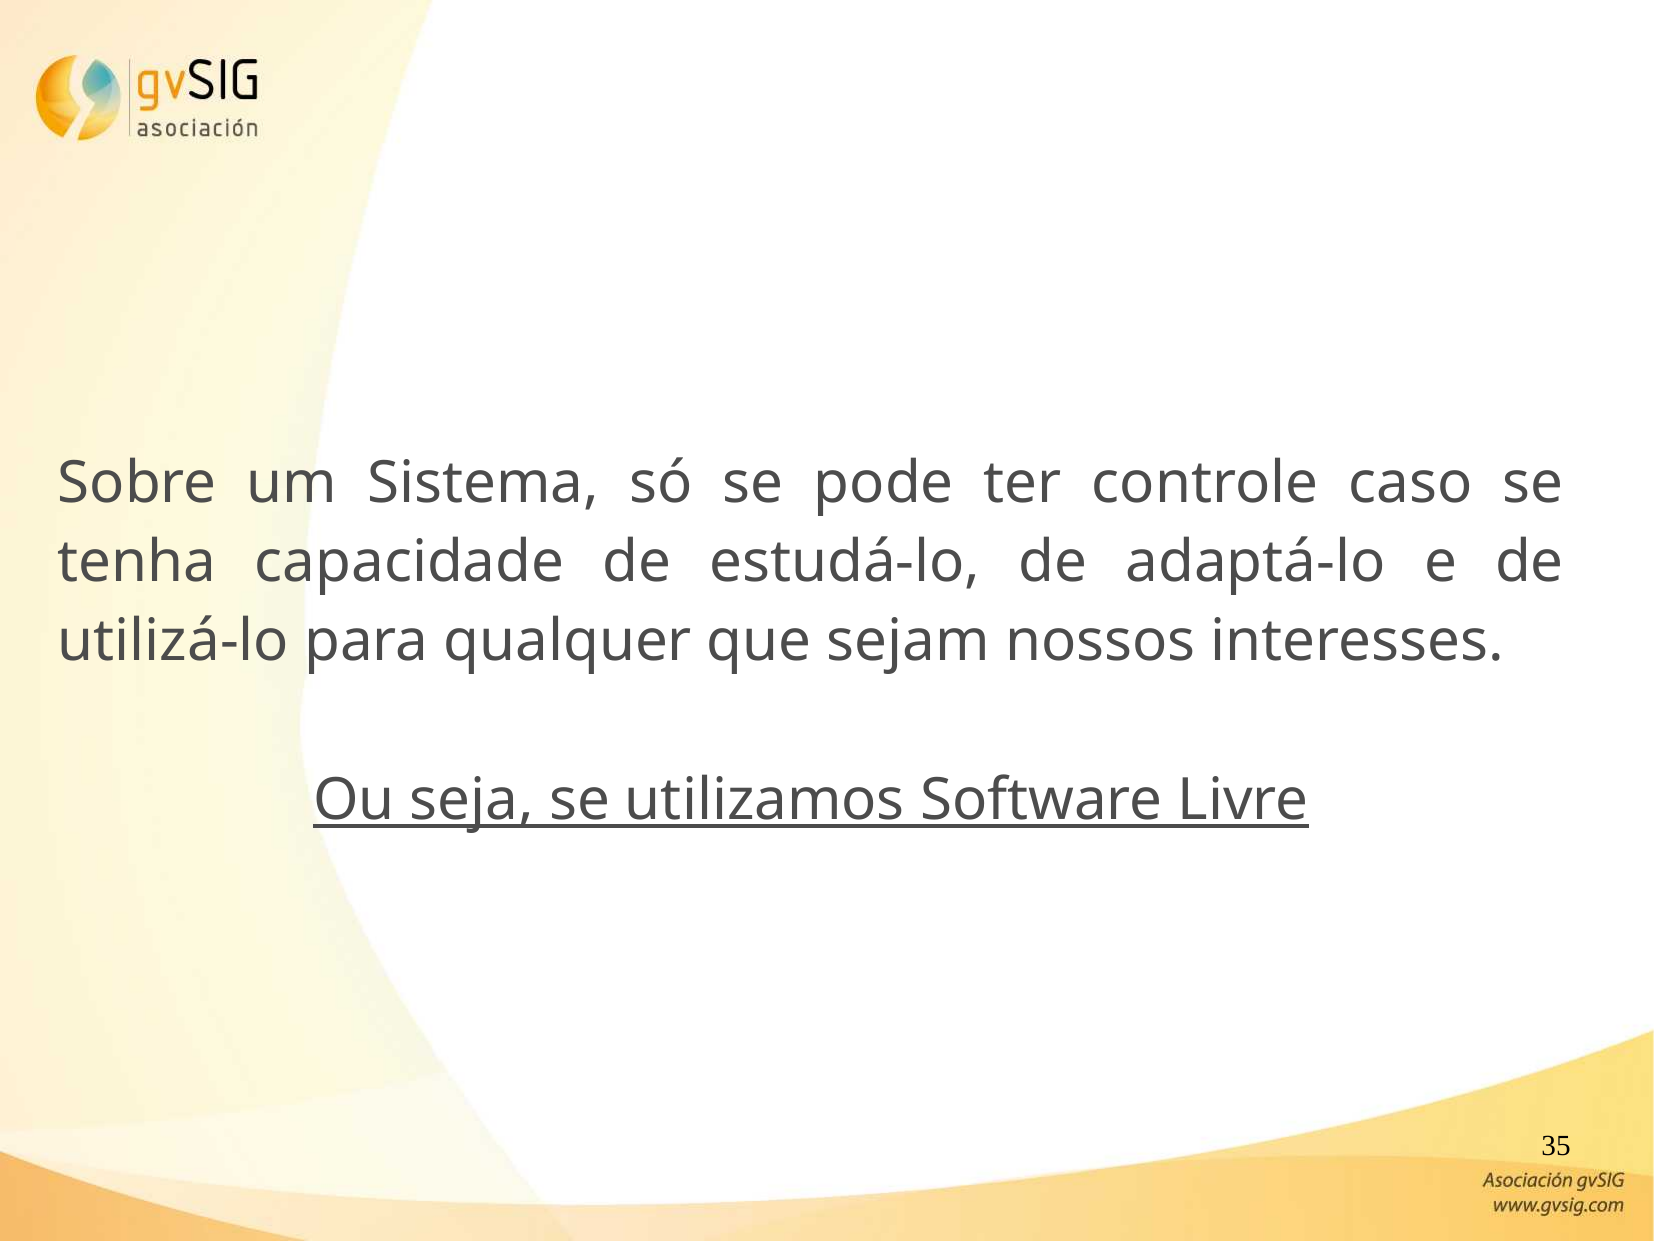

Sobre um Sistema, só se pode ter controle caso se tenha capacidade de estudá-lo, de adaptá-lo e de utilizá-lo para qualquer que sejam nossos interesses.
Ou seja, se utilizamos Software Livre
35